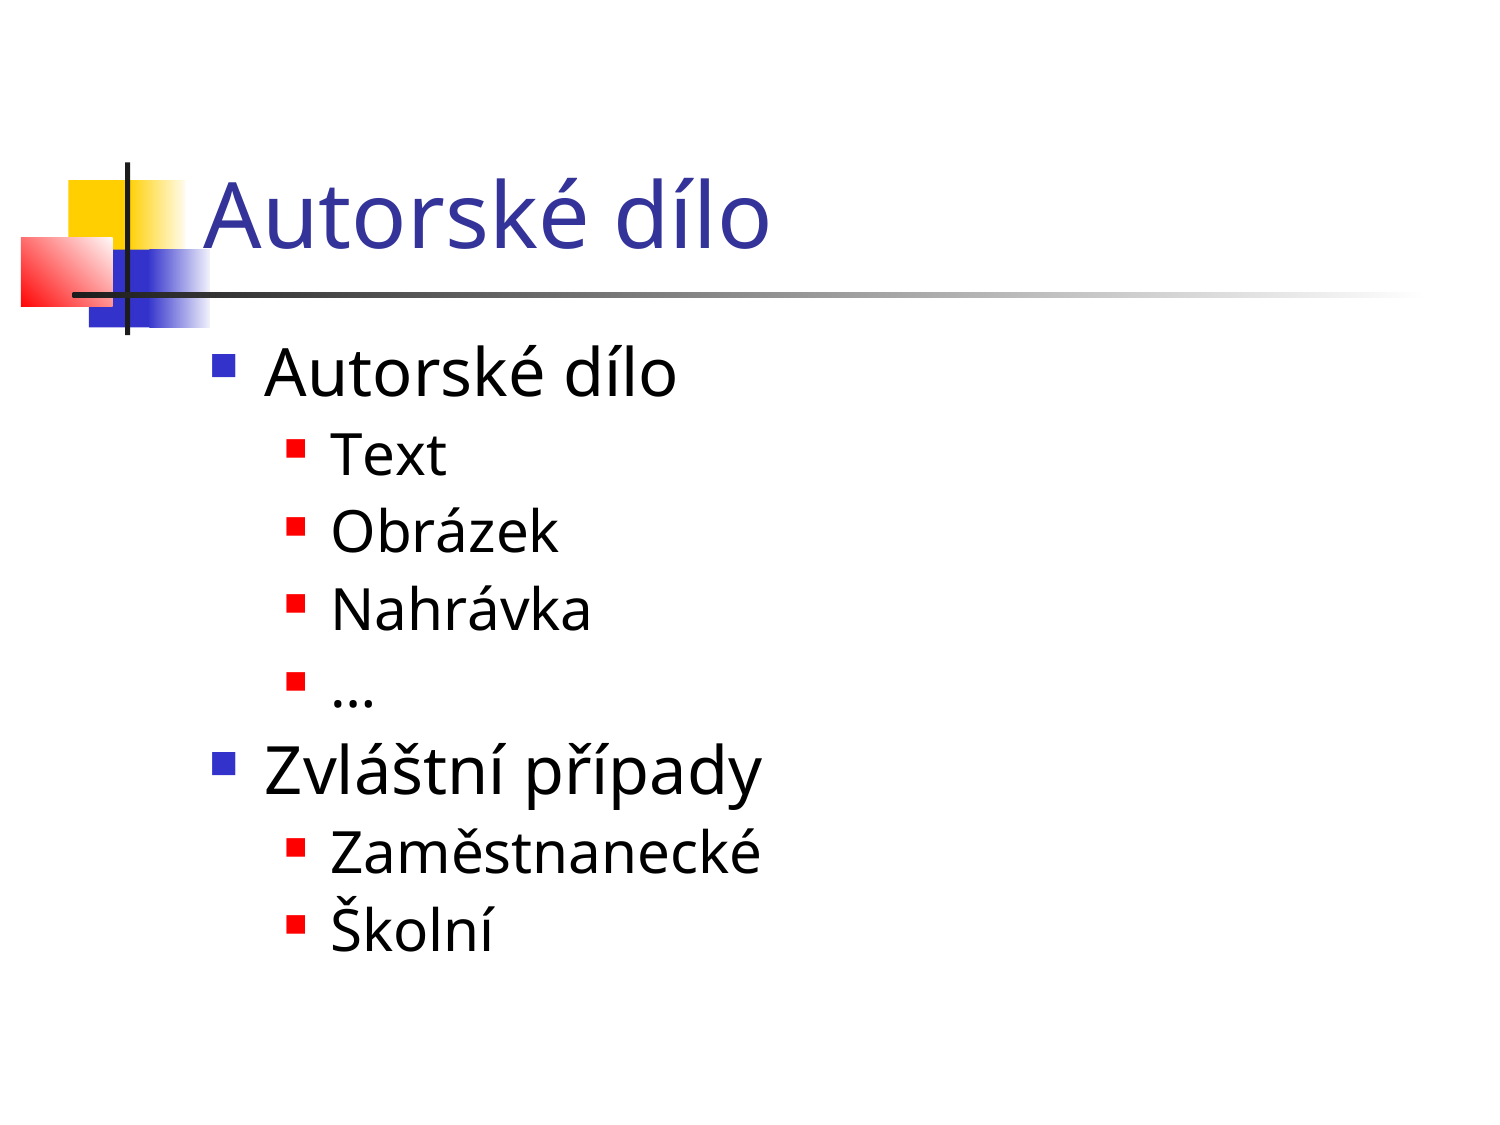

# Autorské dílo
Autorské dílo
Text
Obrázek
Nahrávka
…
Zvláštní případy
Zaměstnanecké
Školní